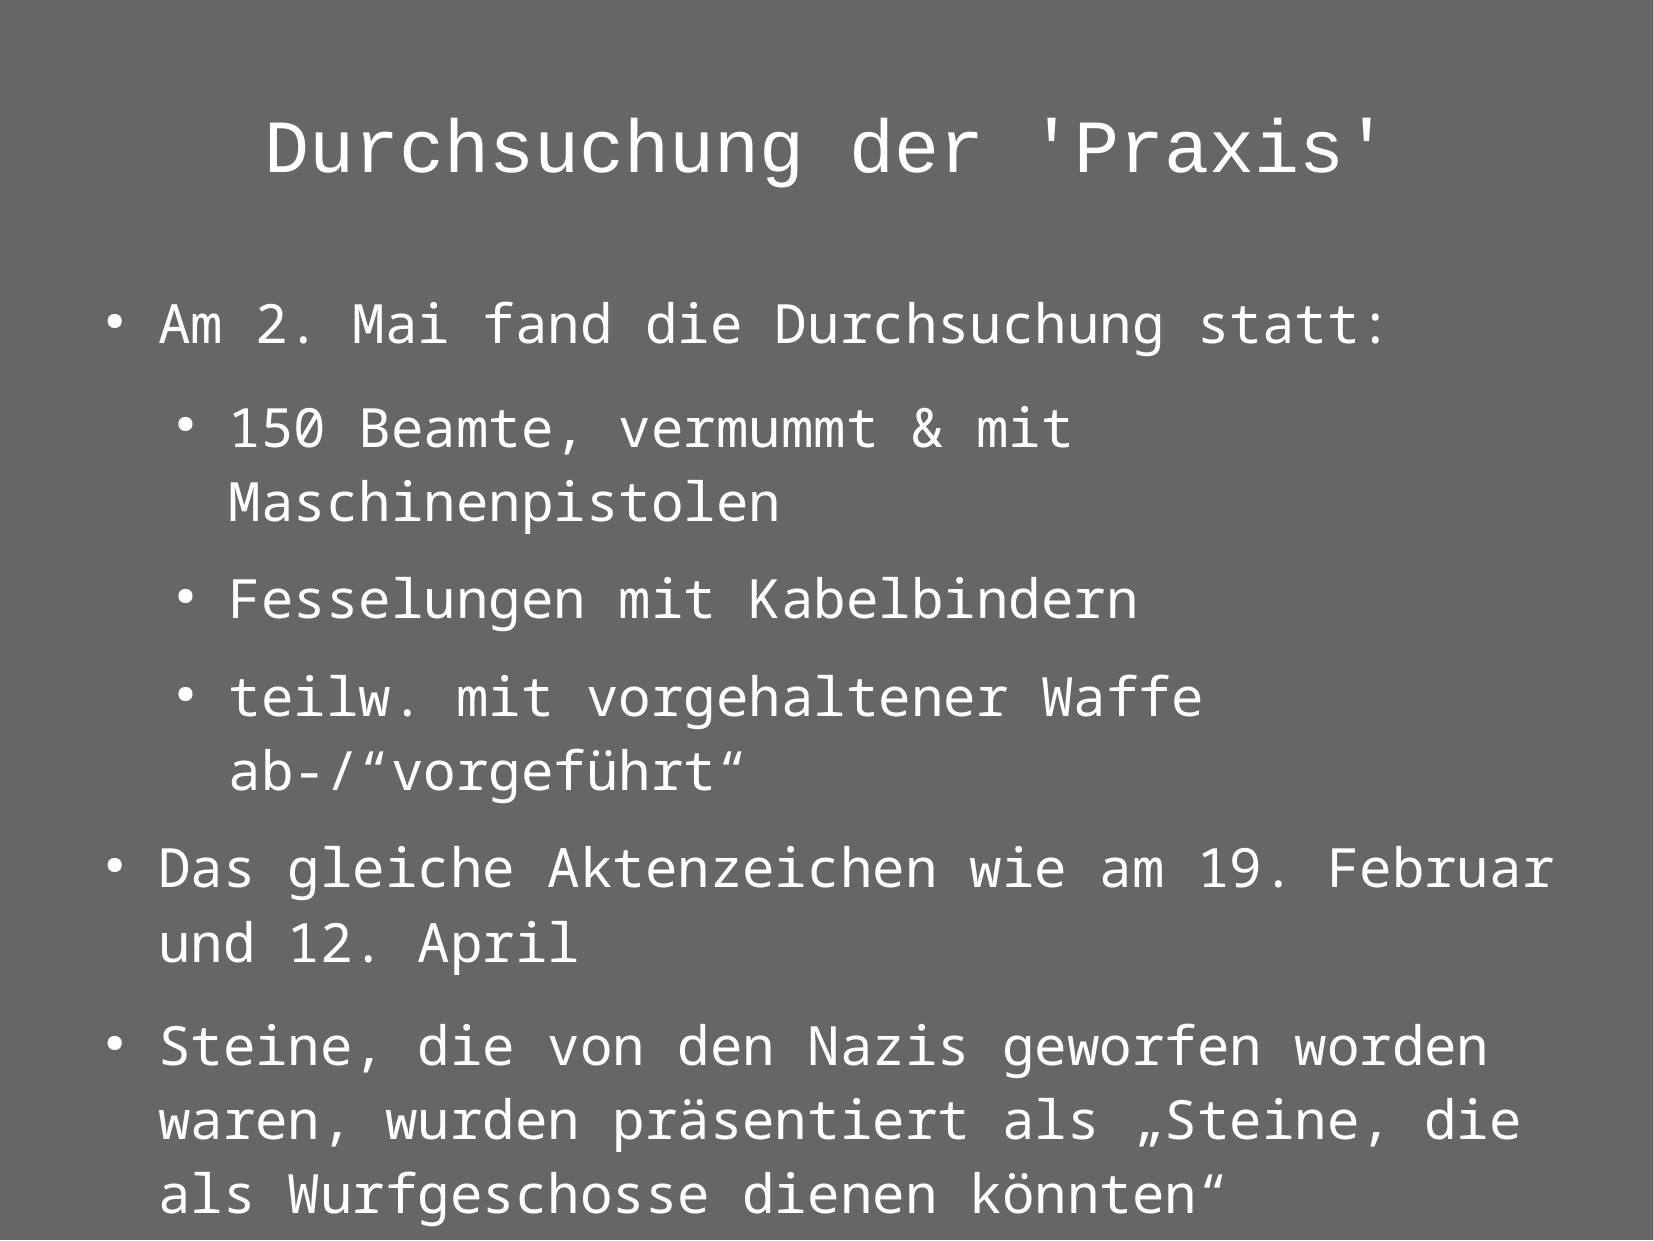

# Durchsuchung der 'Praxis'
Am 2. Mai fand die Durchsuchung statt:
150 Beamte, vermummt & mit
Maschinenpistolen
Fesselungen mit Kabelbindern
teilw. mit vorgehaltener Waffe ab-/“vorgeführt“
Das gleiche Aktenzeichen wie am 19. Februar und 12. April
Steine, die von den Nazis geworfen worden waren, wurden präsentiert als „Steine, die als Wurfgeschosse dienen könnten“